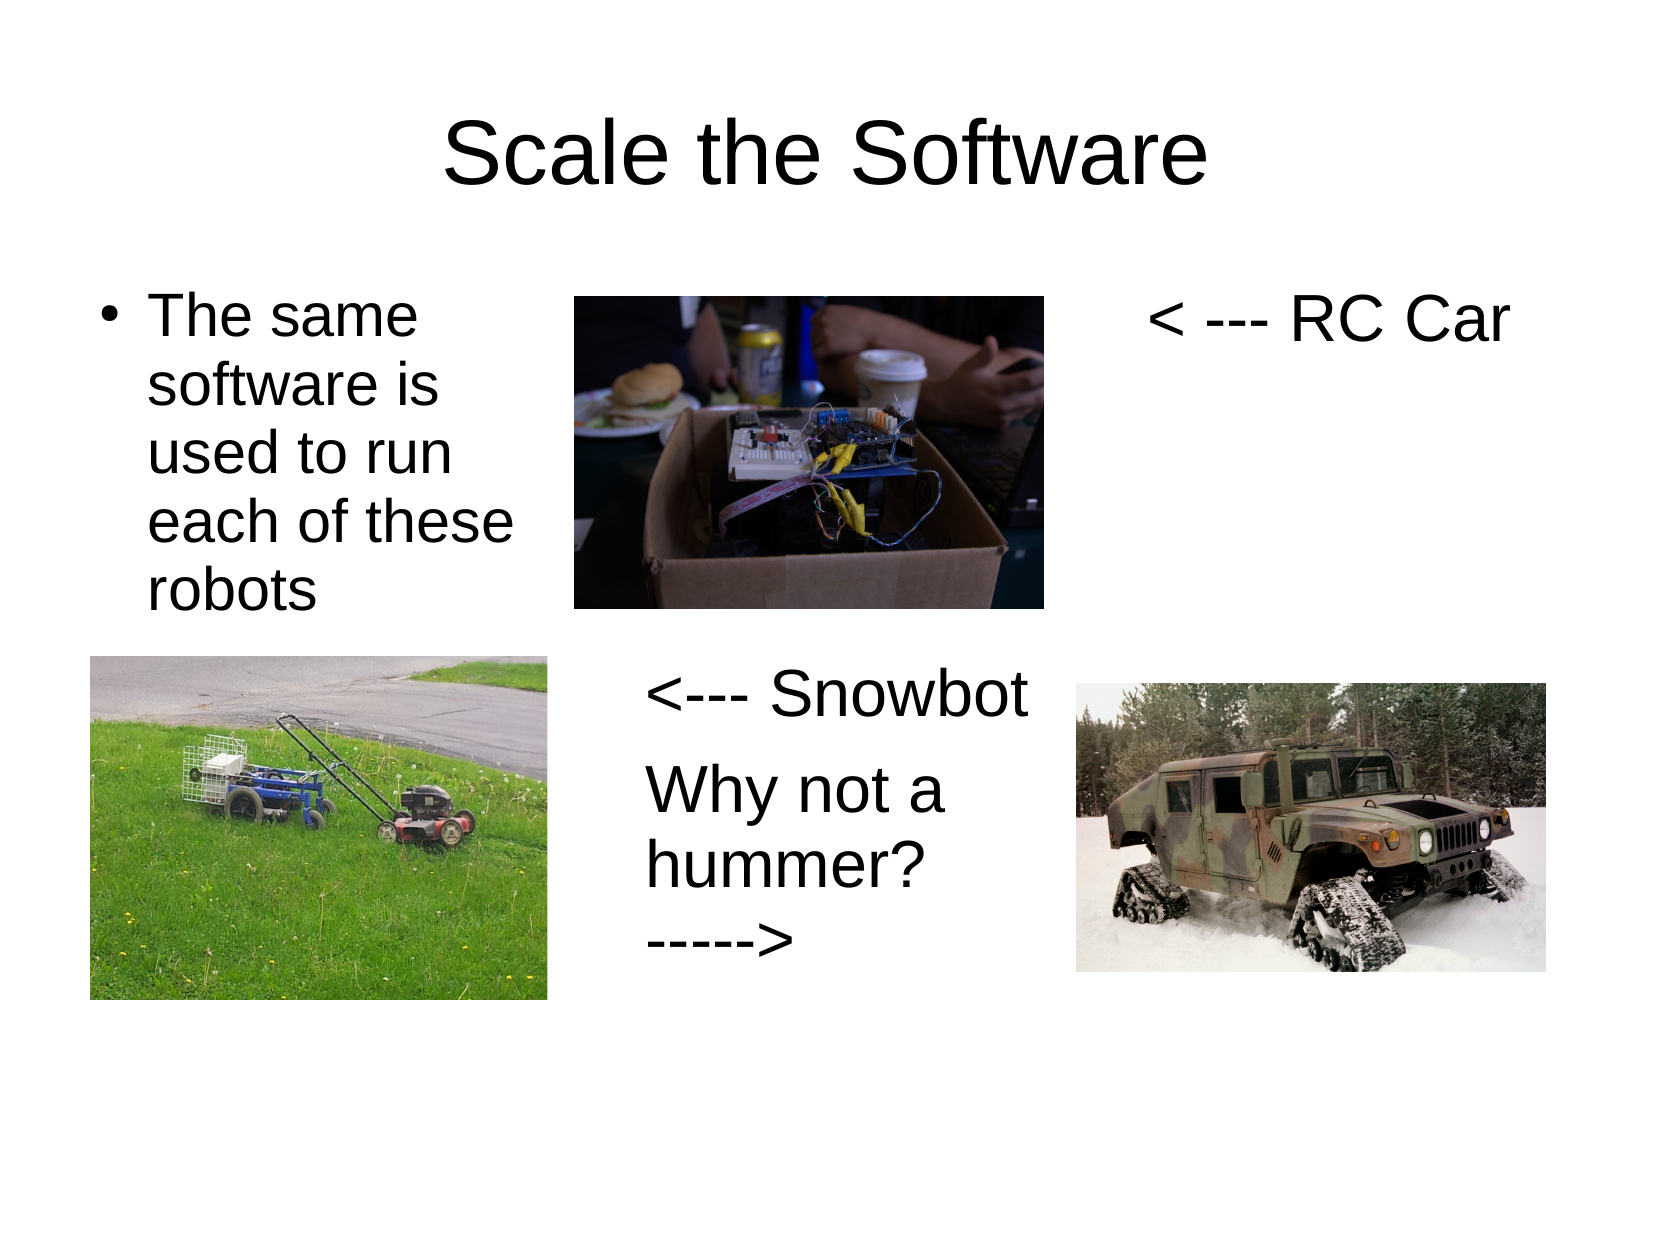

# Scale the Software
The same software is used to run each of these robots
< --- RC Car
<--- Snowbot
Why not a hummer? ----->